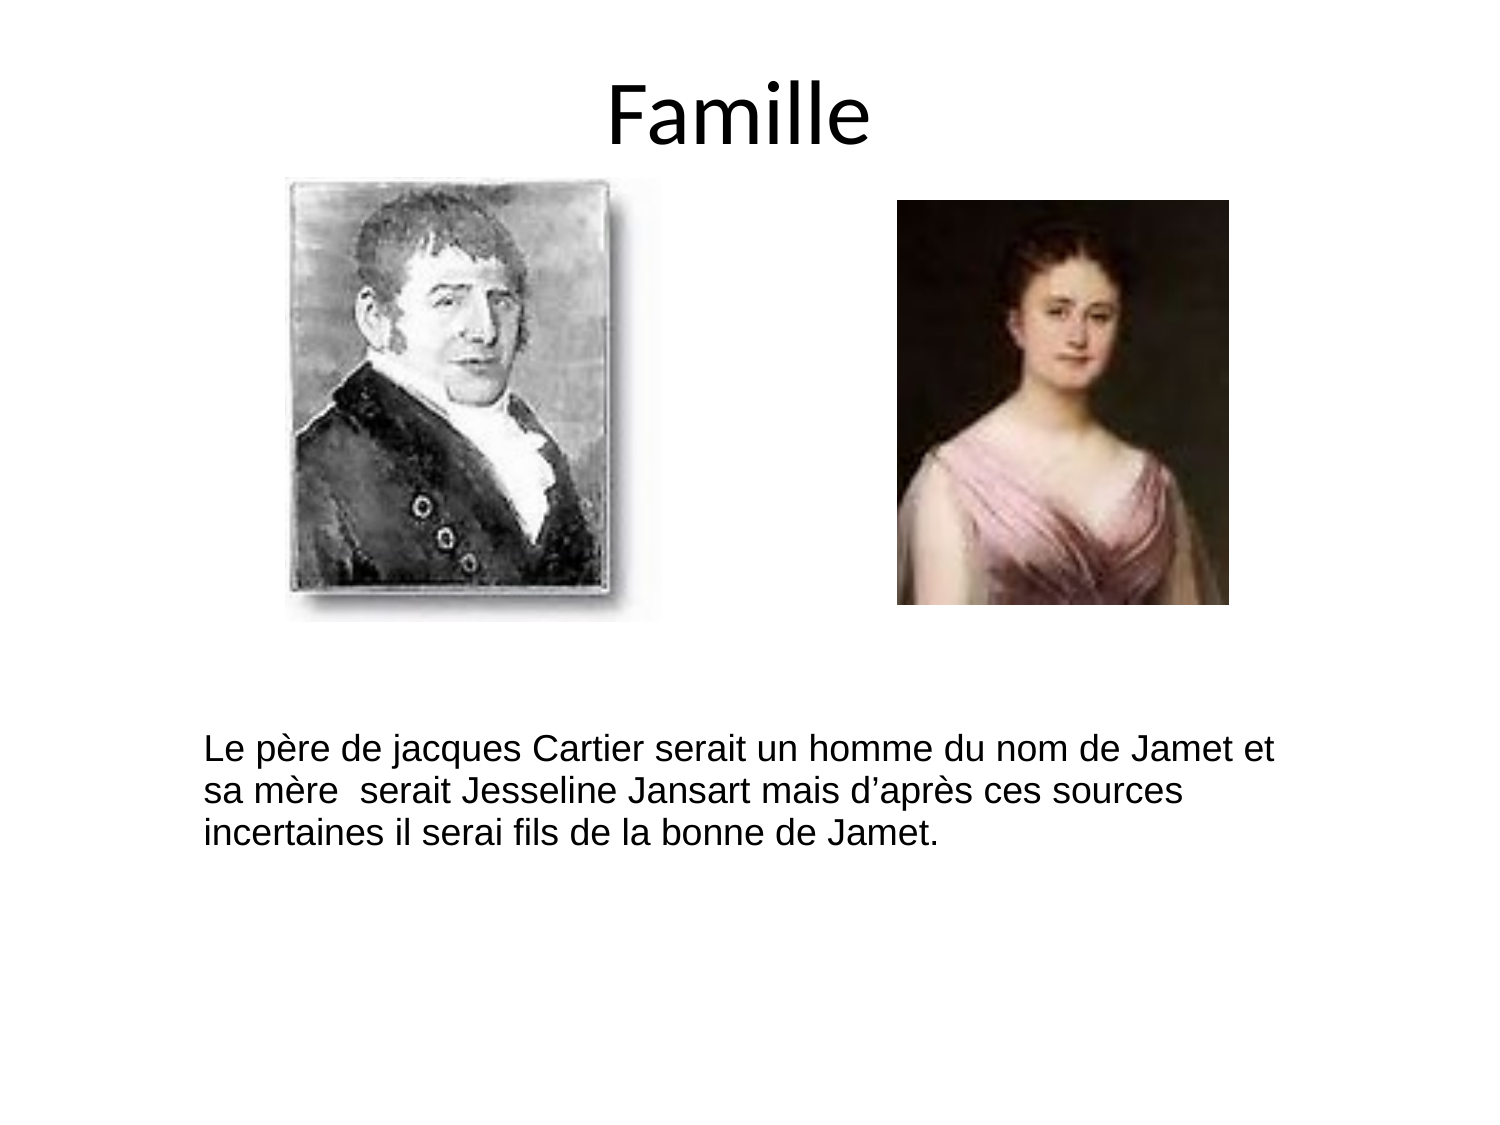

# Famille
Le père de jacques Cartier serait un homme du nom de Jamet et sa mère  serait Jesseline Jansart mais d’après ces sources incertaines il serai fils de la bonne de Jamet.